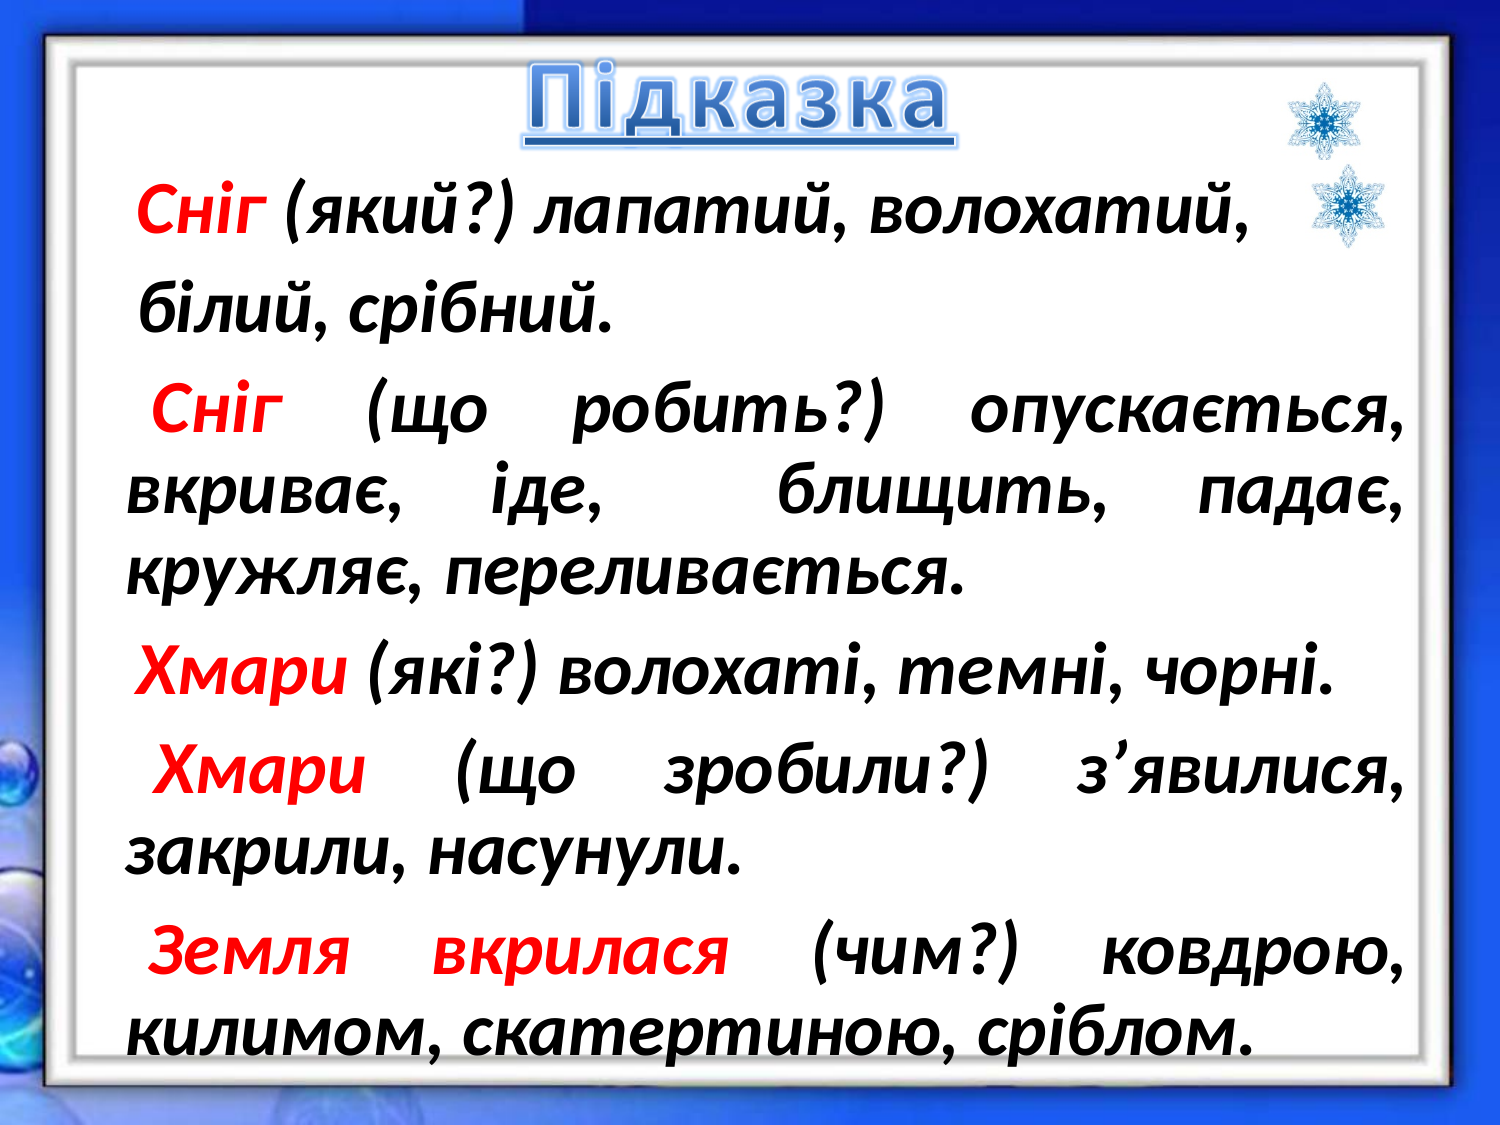

# Сніг (який?) лапатий, волохатий,
 білий, срібний.
 Сніг (що робить?) опускається, вкриває, іде, блищить, падає, кружляє, переливається.
 Хмари (які?) волохаті, темні, чорні.
 Хмари (що зробили?) з’явилися, закрили, насунули.
 Земля вкрилася (чим?) ковдрою, килимом, скатертиною, сріблом.